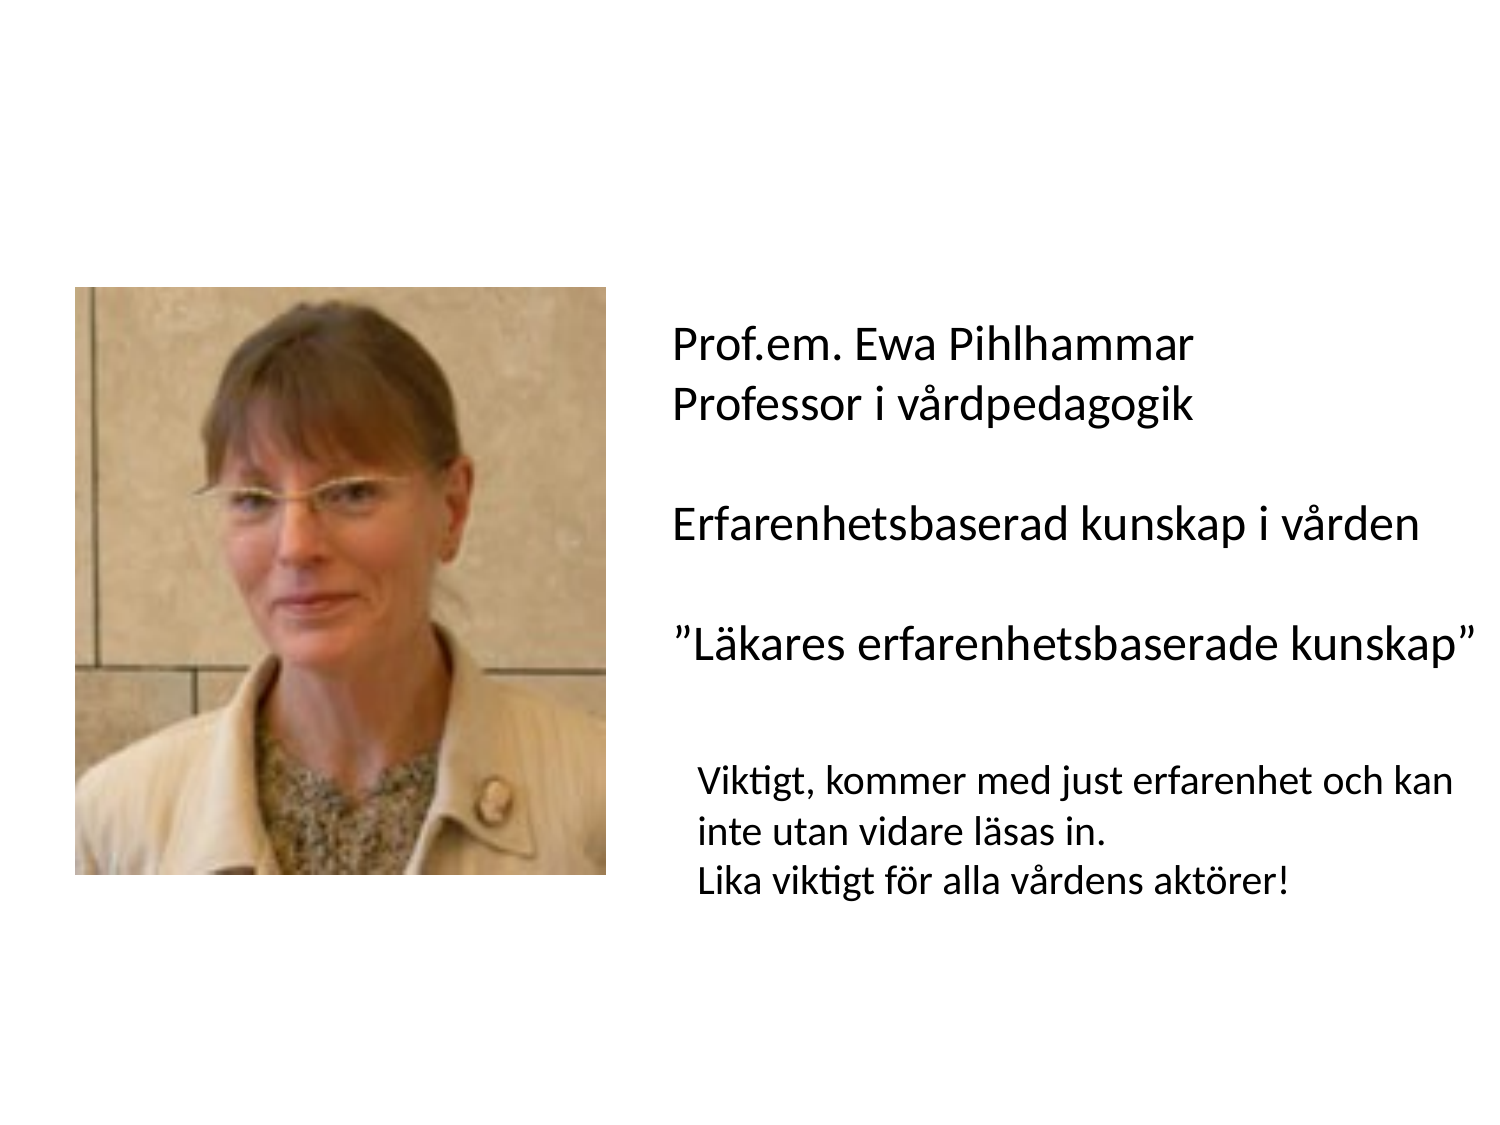

Prof.em. Ewa Pihlhammar
Professor i vårdpedagogik
Erfarenhetsbaserad kunskap i vården
”Läkares erfarenhetsbaserade kunskap”
Viktigt, kommer med just erfarenhet och kan
inte utan vidare läsas in.
Lika viktigt för alla vårdens aktörer!